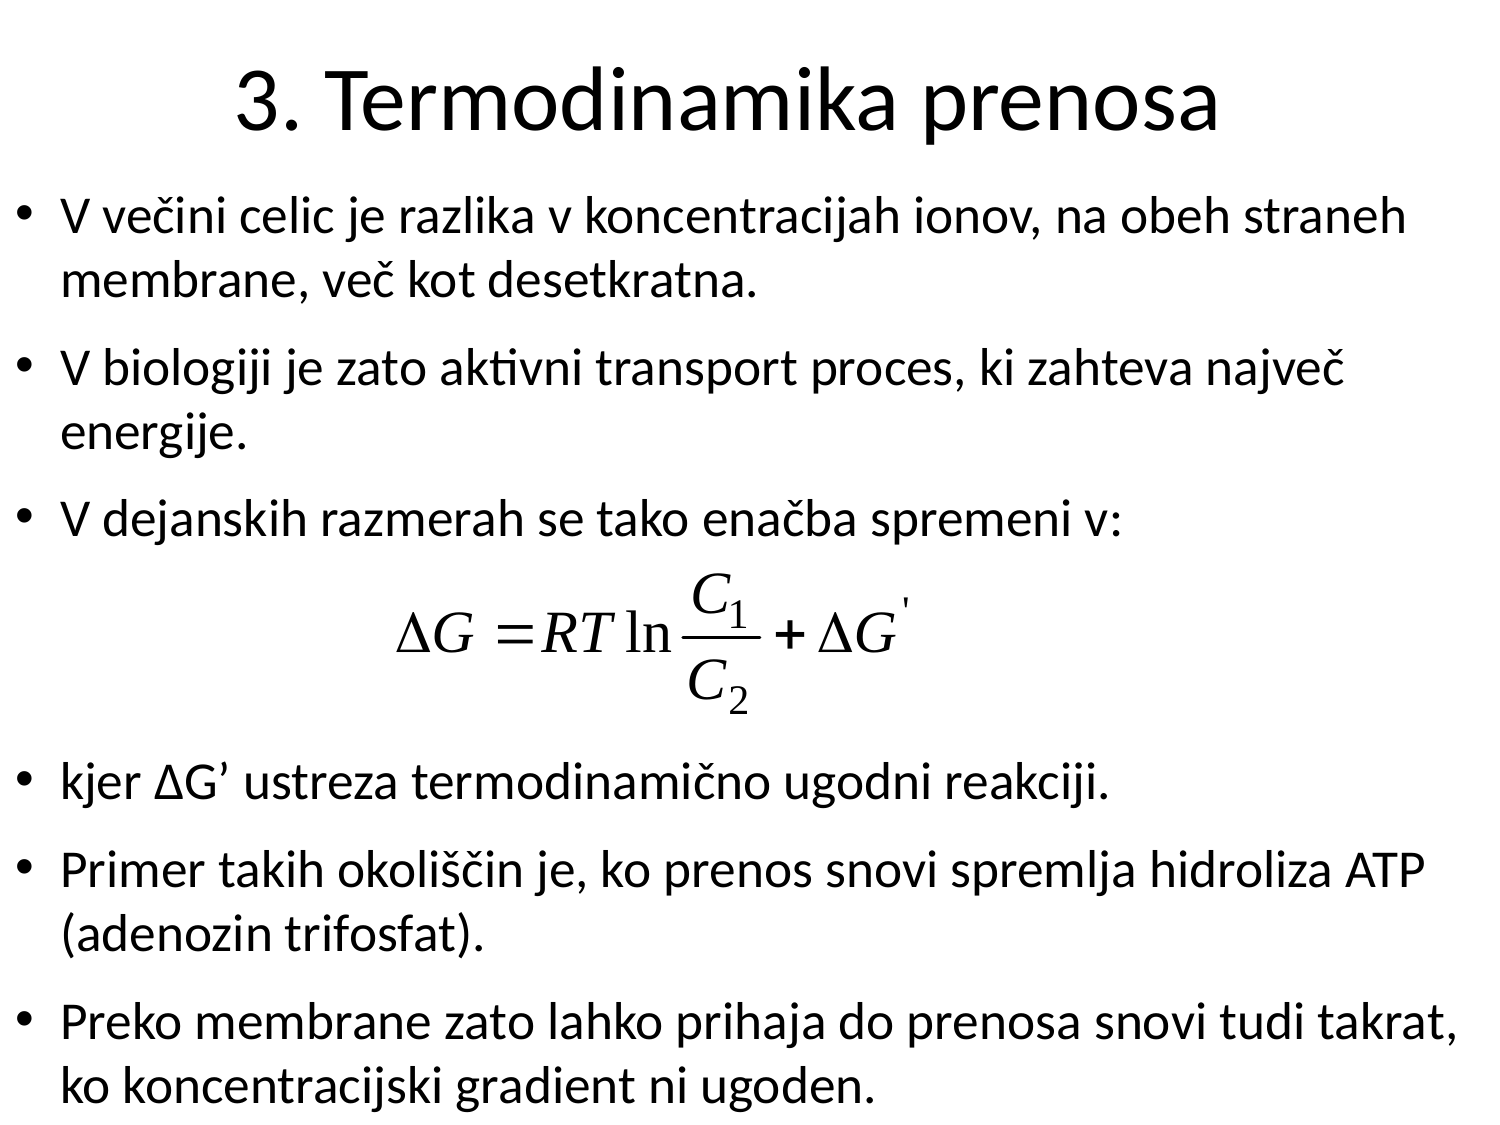

# 3. Termodinamika prenosa
V večini celic je razlika v koncentracijah ionov, na obeh straneh membrane, več kot desetkratna.
V biologiji je zato aktivni transport proces, ki zahteva največ energije.
V dejanskih razmerah se tako enačba spremeni v:
kjer ΔG’ ustreza termodinamično ugodni reakciji.
Primer takih okoliščin je, ko prenos snovi spremlja hidroliza ATP (adenozin trifosfat).
Preko membrane zato lahko prihaja do prenosa snovi tudi takrat, ko koncentracijski gradient ni ugoden.